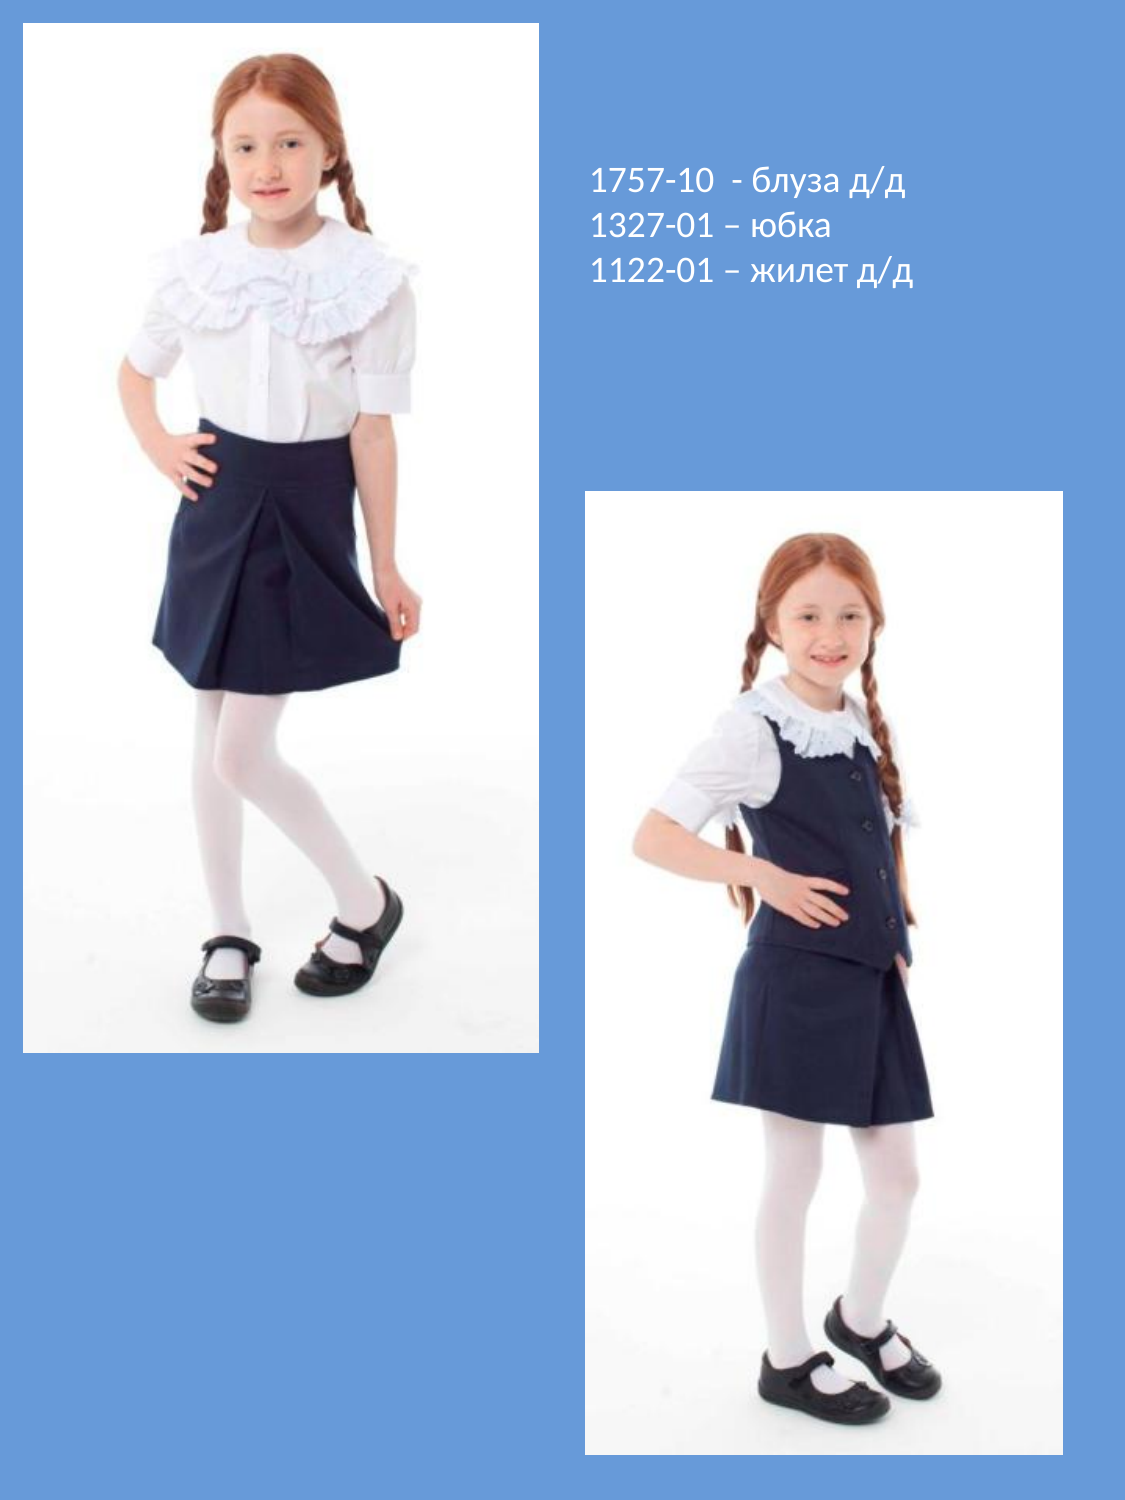

1757-10 - блуза д/д
1327-01 – юбка
1122-01 – жилет д/д